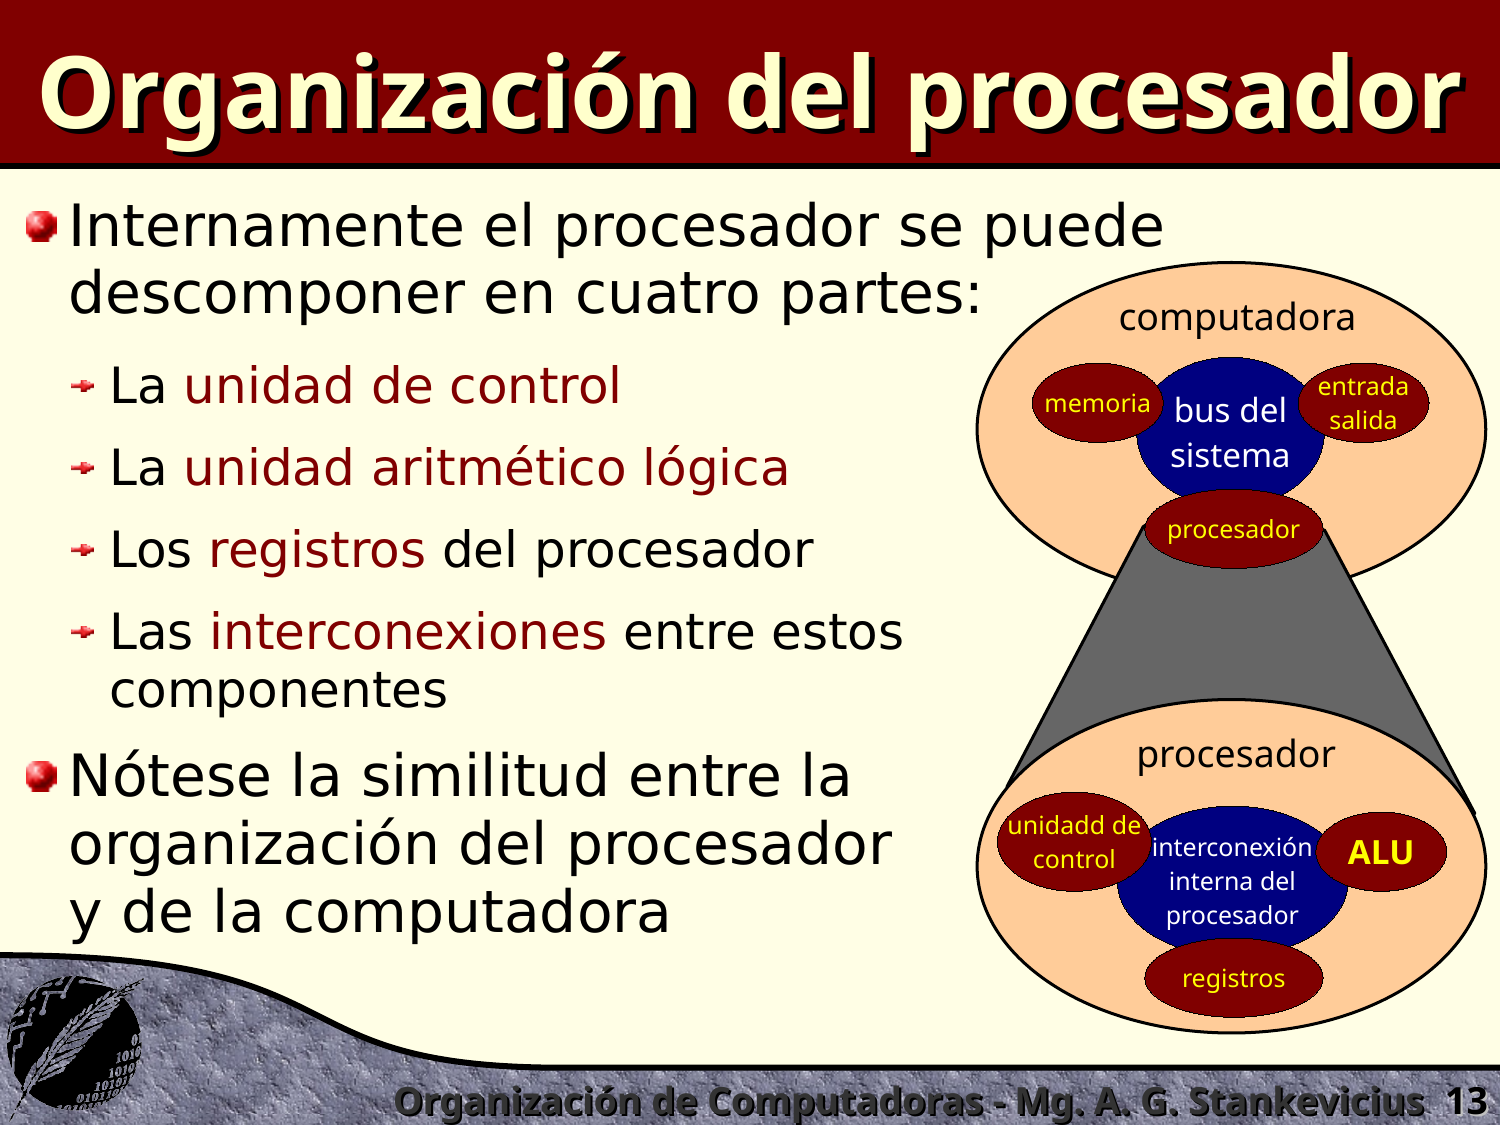

# Organización del procesador
Internamente el procesador se puede descomponer en cuatro partes:
La unidad de control
La unidad aritmético lógica
Los registros del procesador
Las interconexiones entre estos
componentes
Nótese la similitud entre la
organización del procesador
y de la computadora
computadora
bus del
sistema
memoria
entrada
salida
procesador
procesador
unidadd de
control
interconexión
interna del
procesador
ALU
registros
13